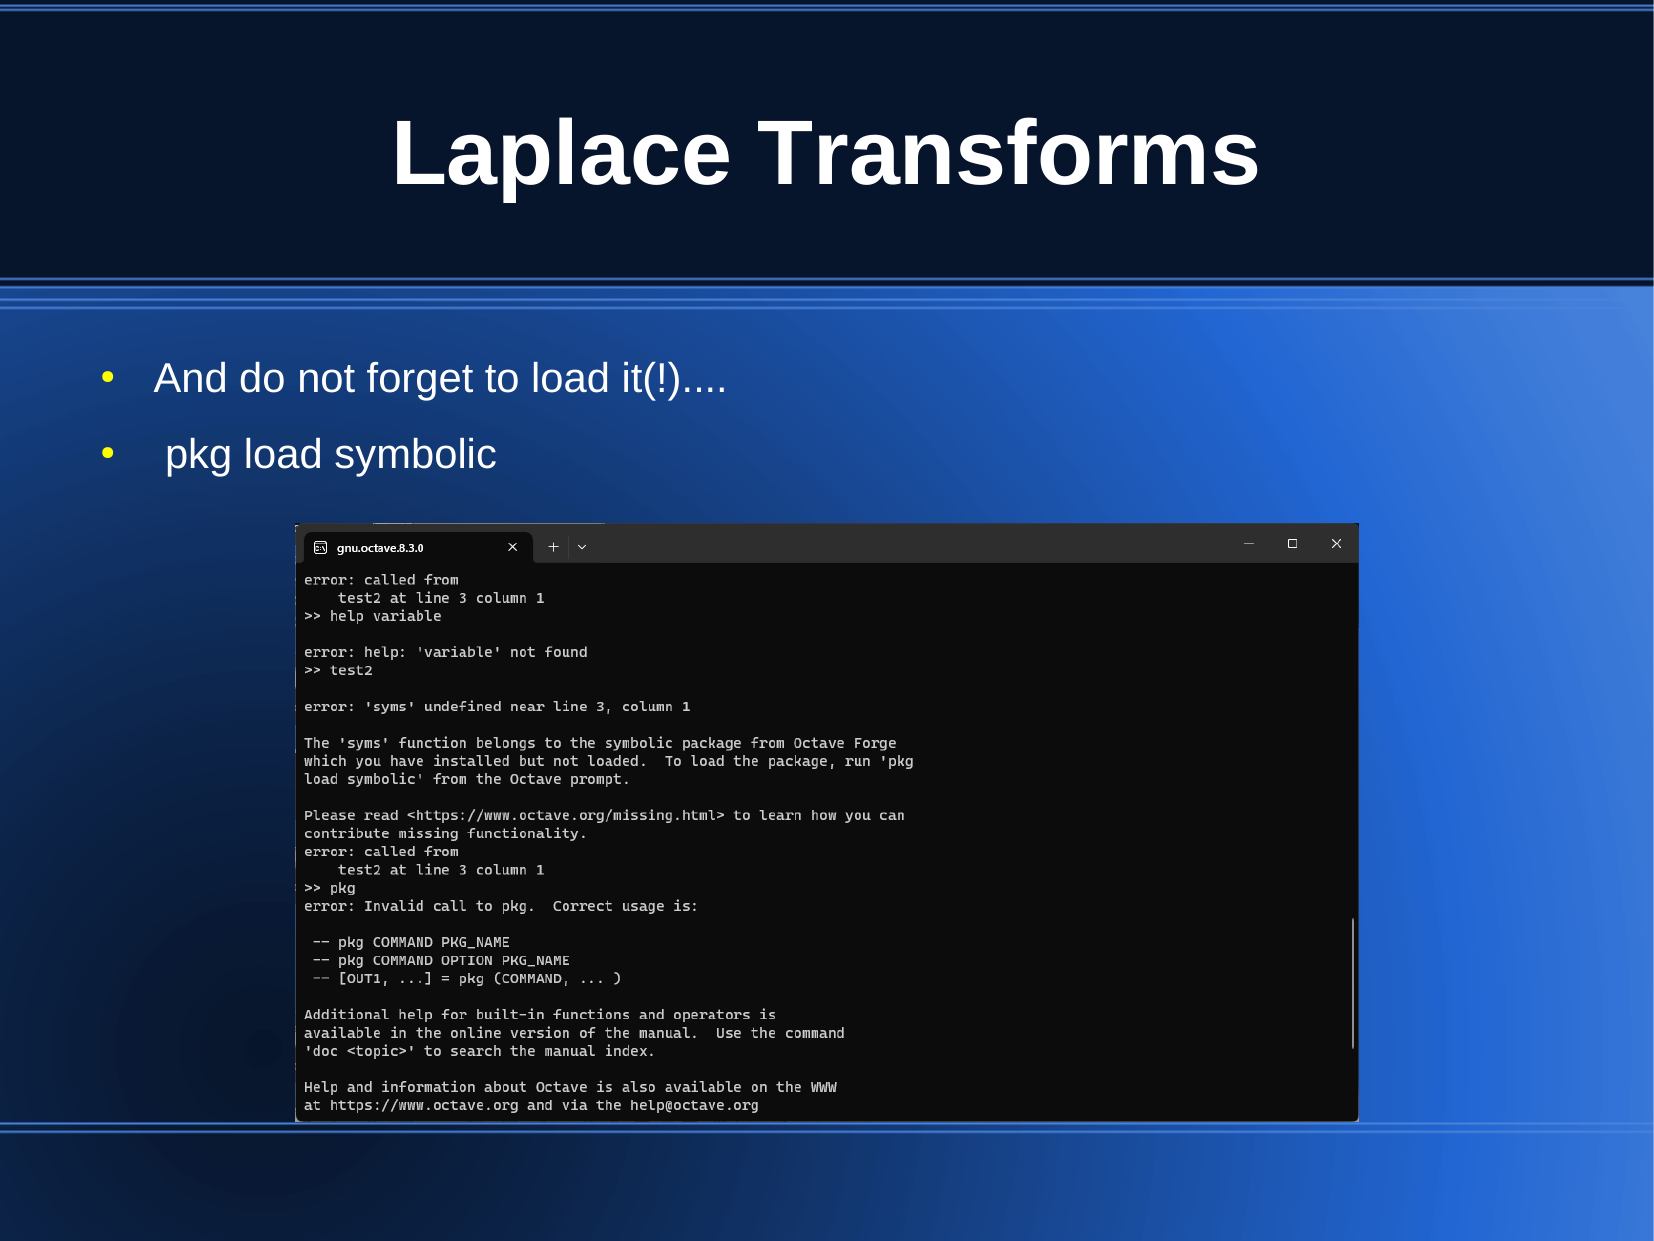

# Laplace Transforms
And do not forget to load it(!)....
 pkg load symbolic